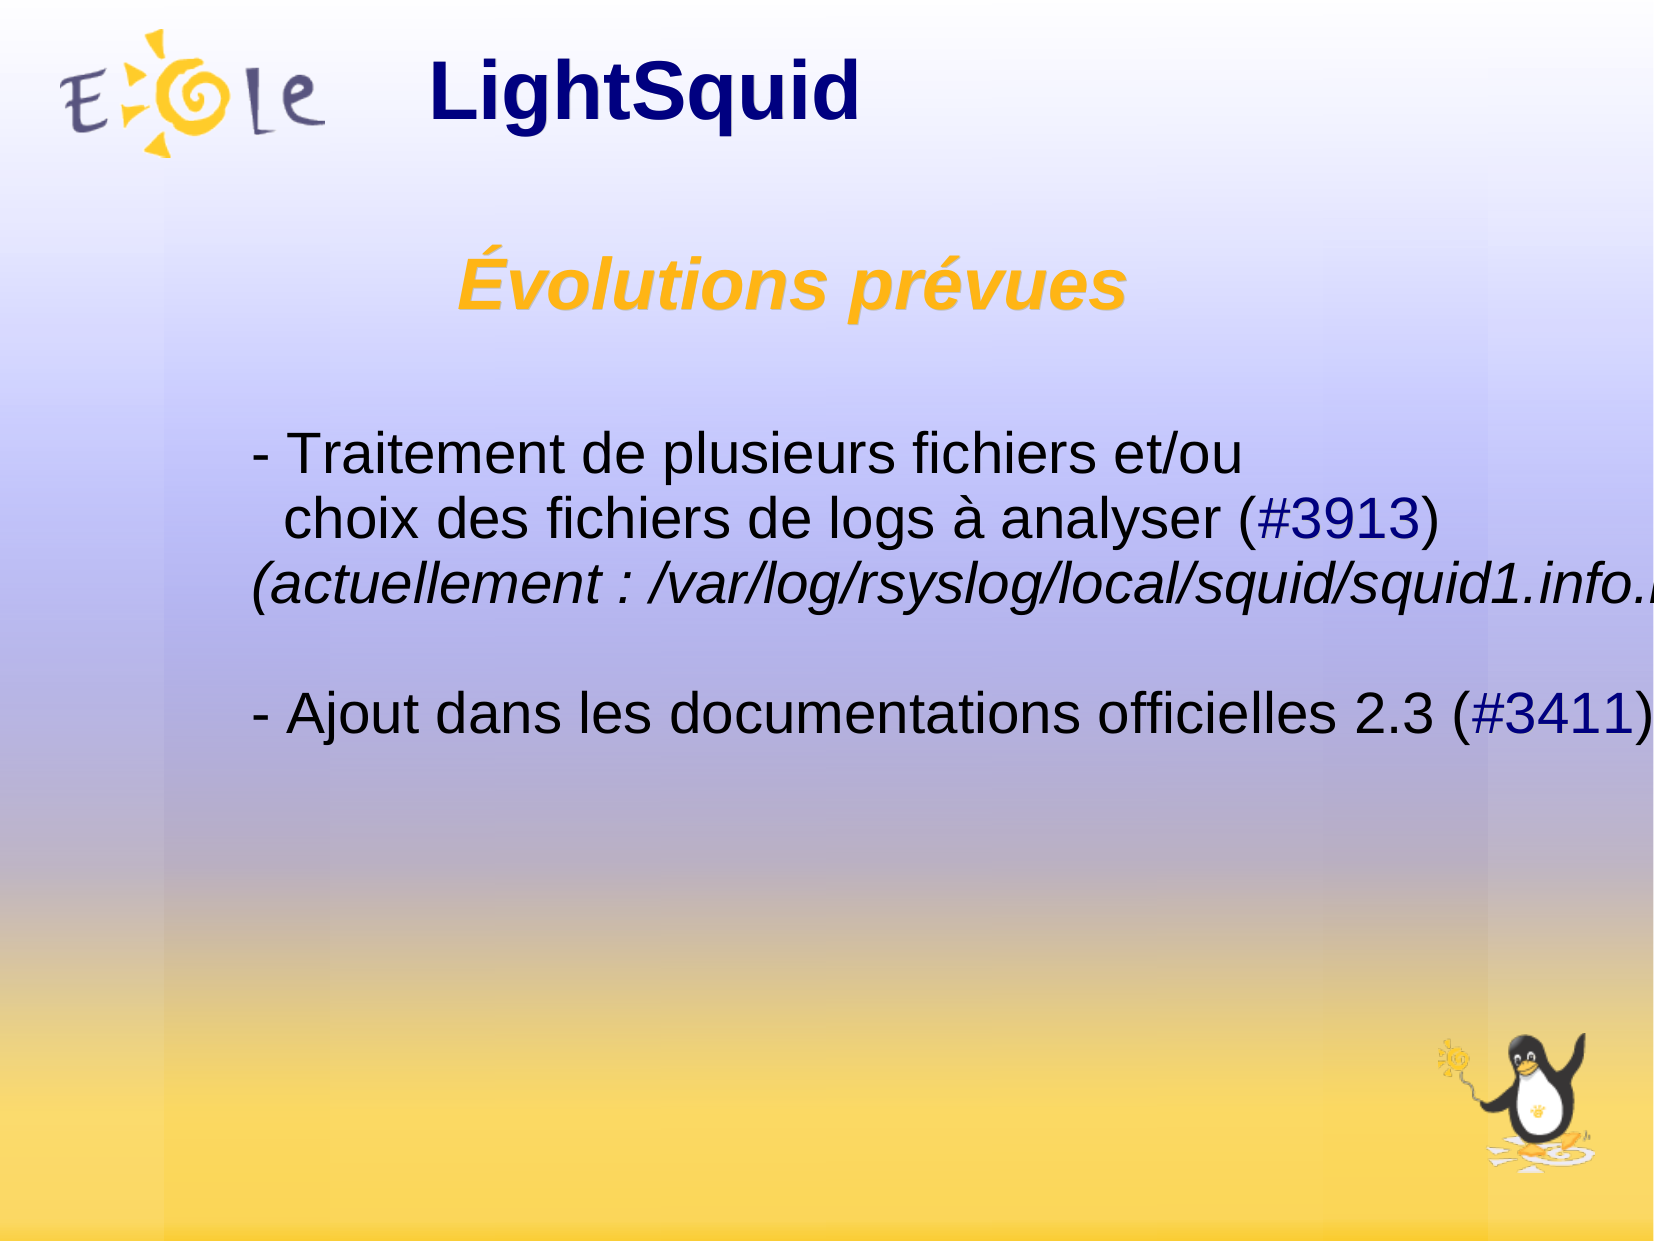

LightSquid
Évolutions prévues
- Traitement de plusieurs fichiers et/ou
 choix des fichiers de logs à analyser (#3913)
(actuellement : /var/log/rsyslog/local/squid/squid1.info.log)
- Ajout dans les documentations officielles 2.3 (#3411)